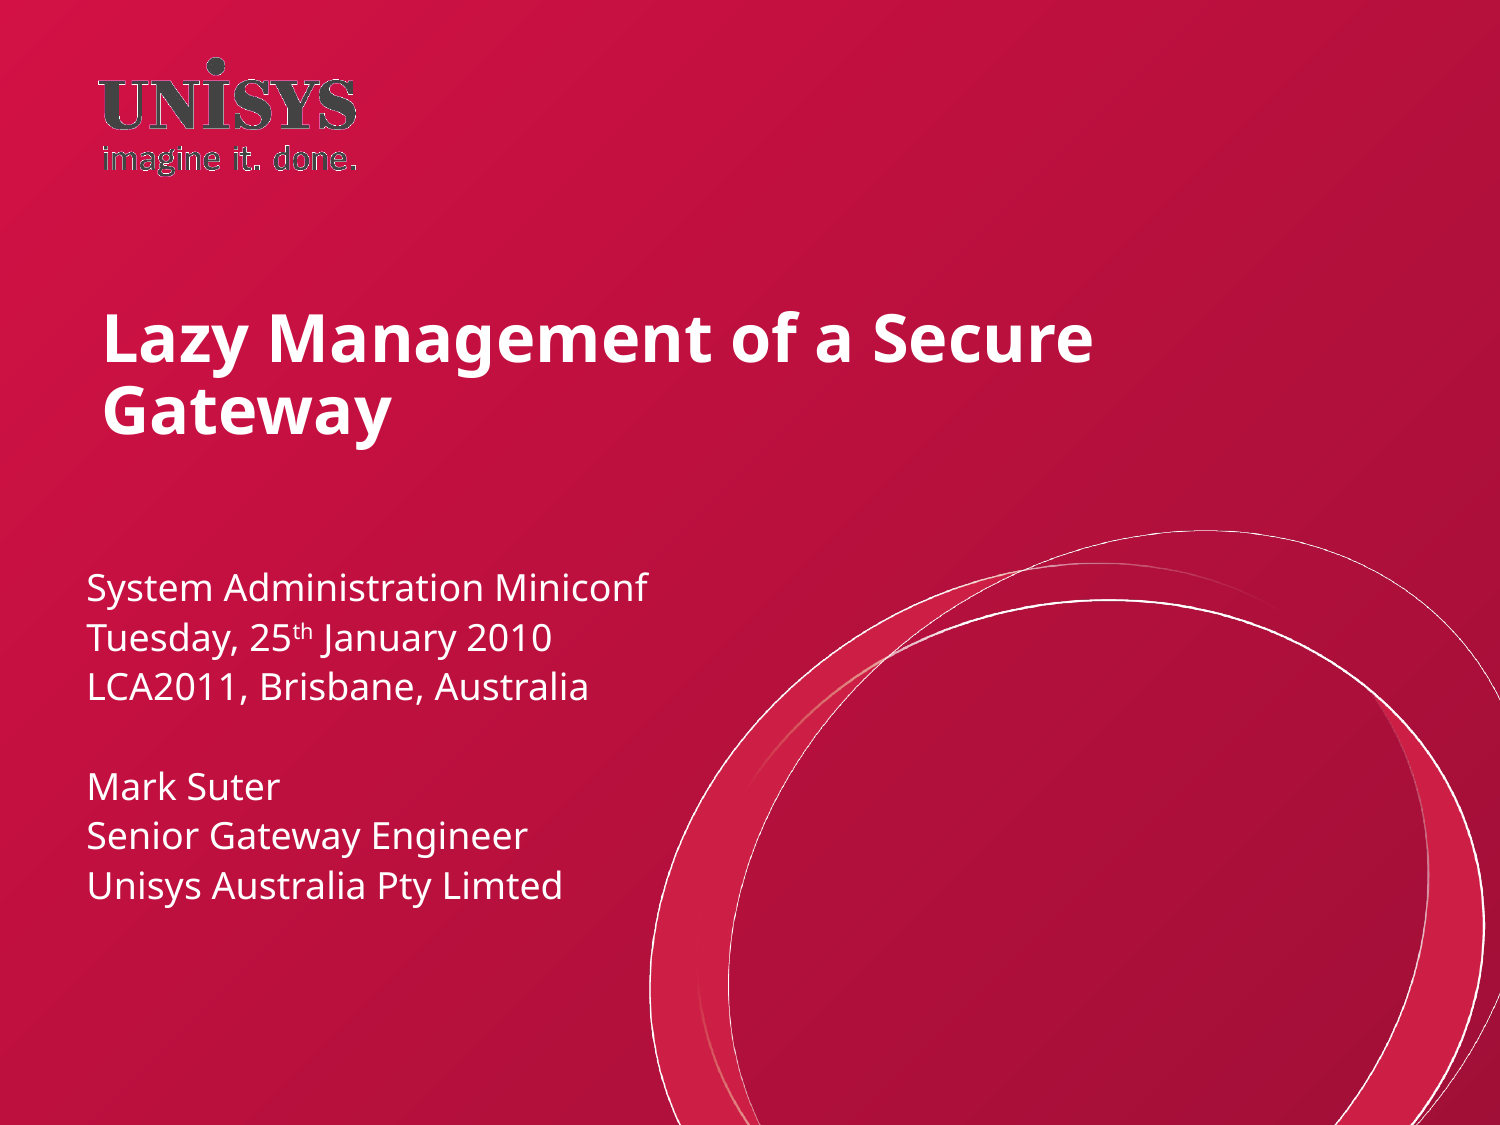

# Lazy Management of a Secure Gateway
System Administration Miniconf
Tuesday, 25th January 2010
LCA2011, Brisbane, Australia
Mark Suter
Senior Gateway Engineer
Unisys Australia Pty Limted